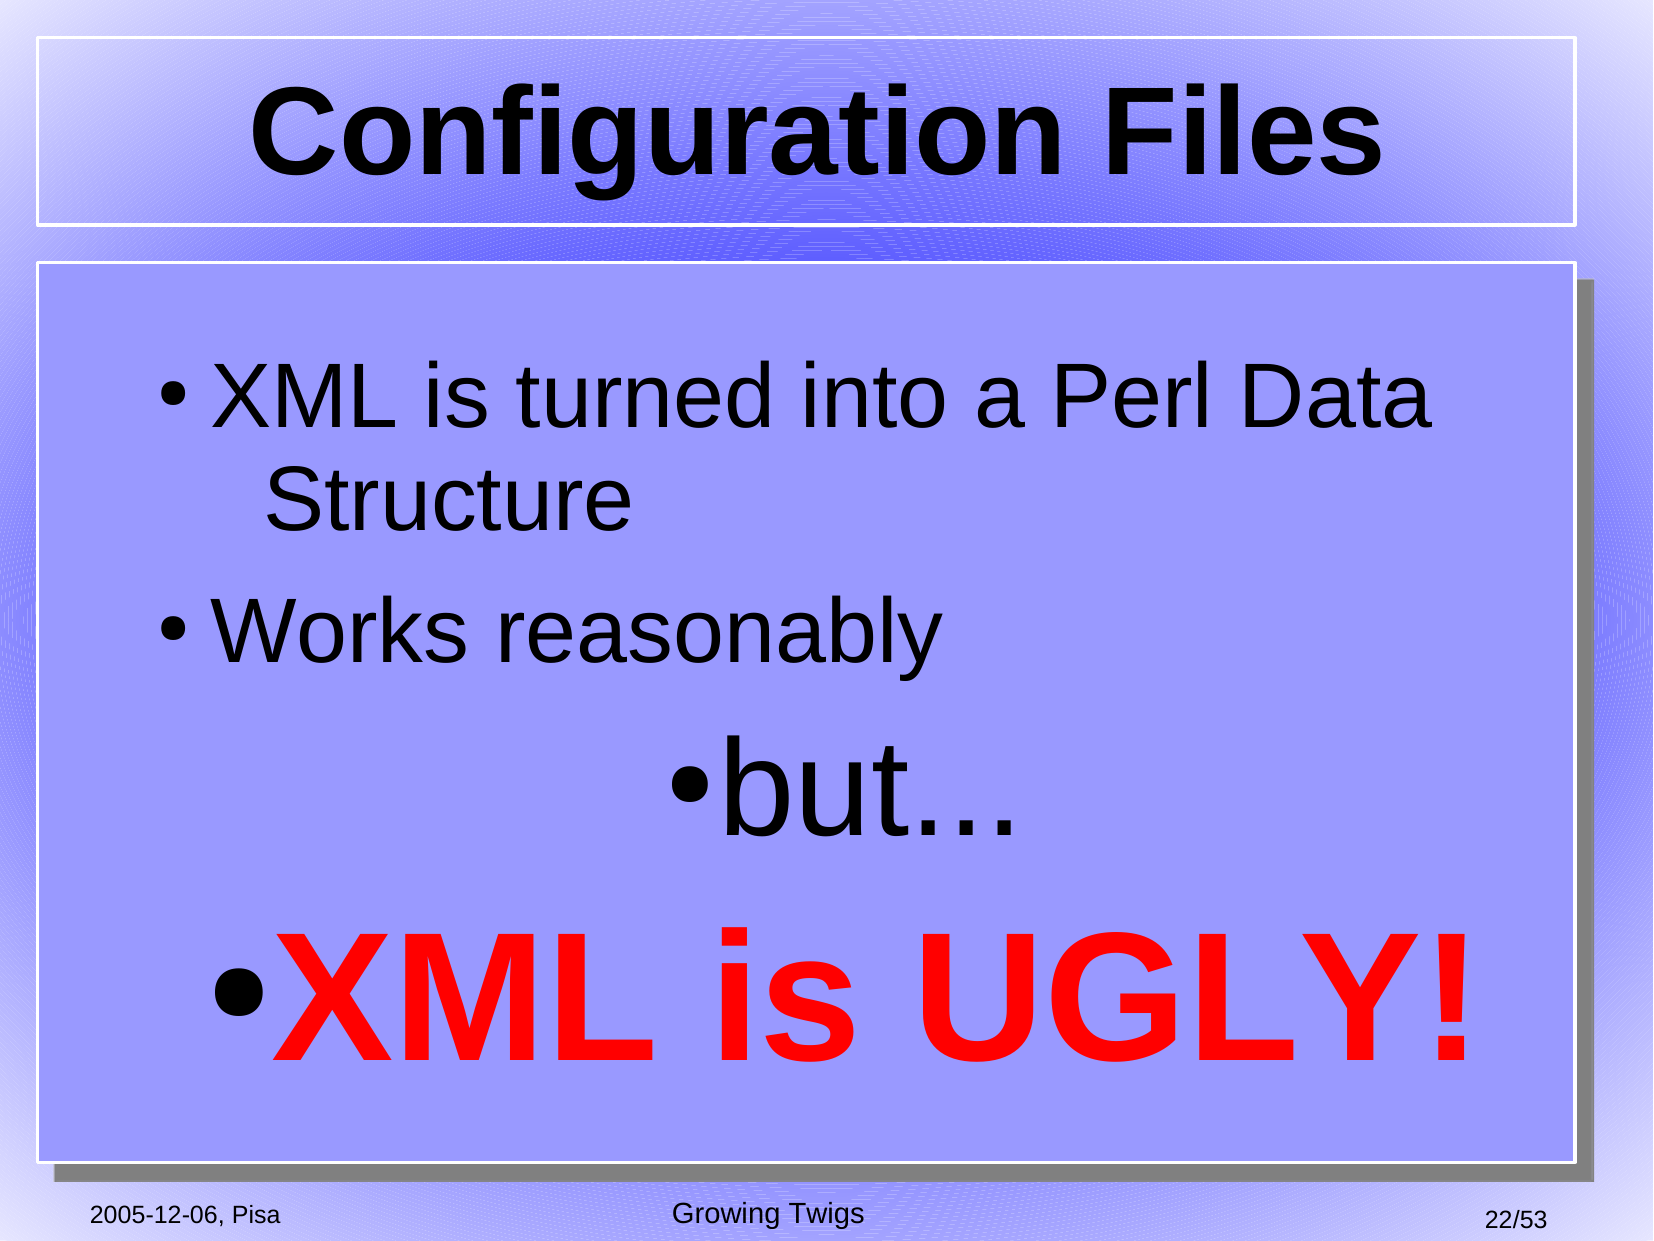

Configuration Files
# XML is turned into a Perl Data Structure
Works reasonably
but...
XML is UGLY!